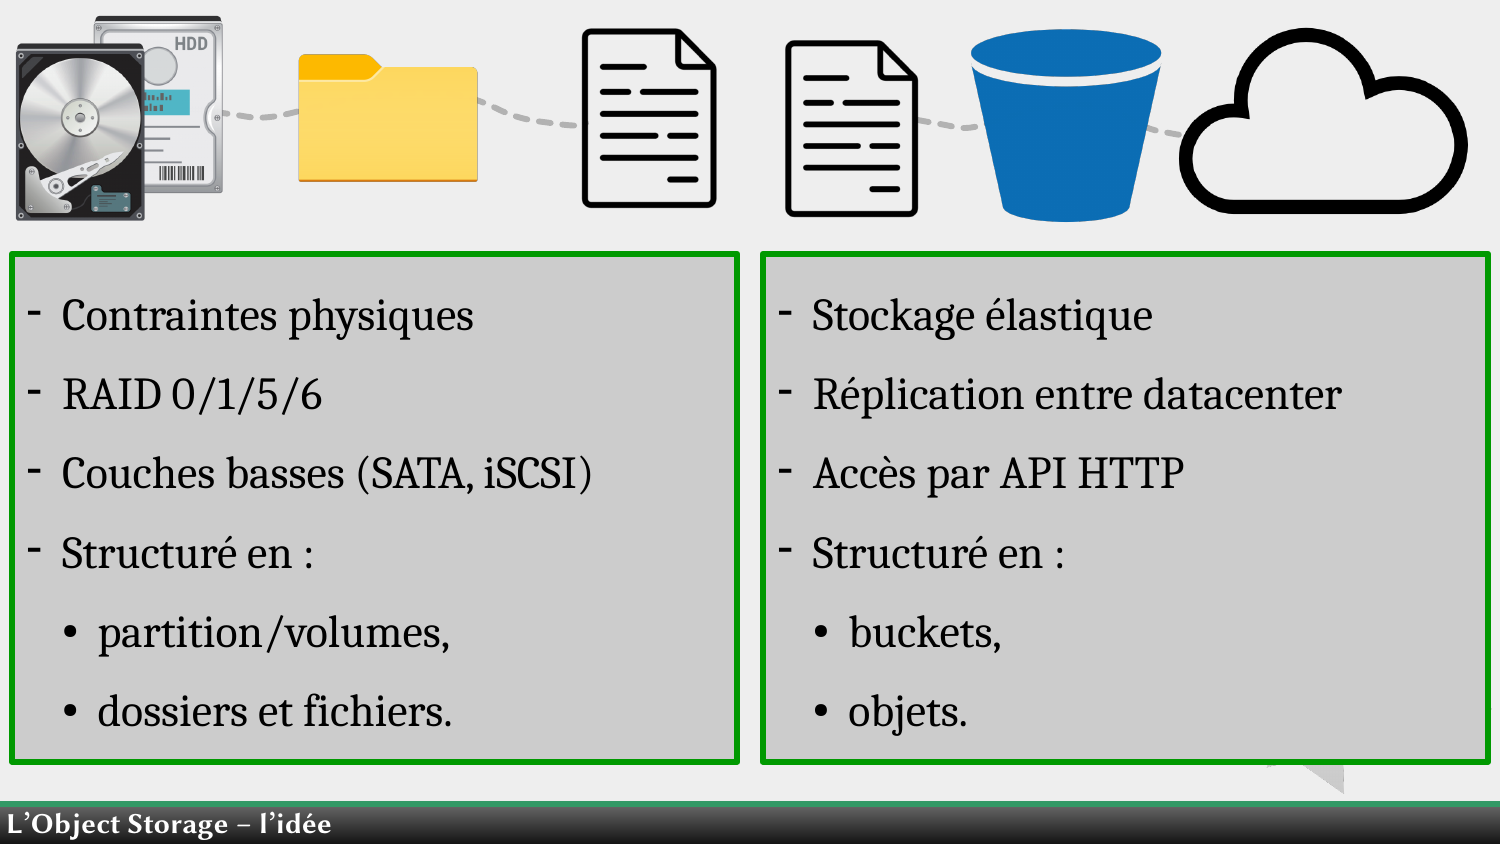

Contraintes physiques
RAID 0/1/5/6
Couches basses (SATA, iSCSI)
Structuré en :
partition/volumes,
dossiers et fichiers.
Stockage élastique
Réplication entre datacenter
Accès par API HTTP
Structuré en :
buckets,
objets.
# L’Object Storage – l’idée